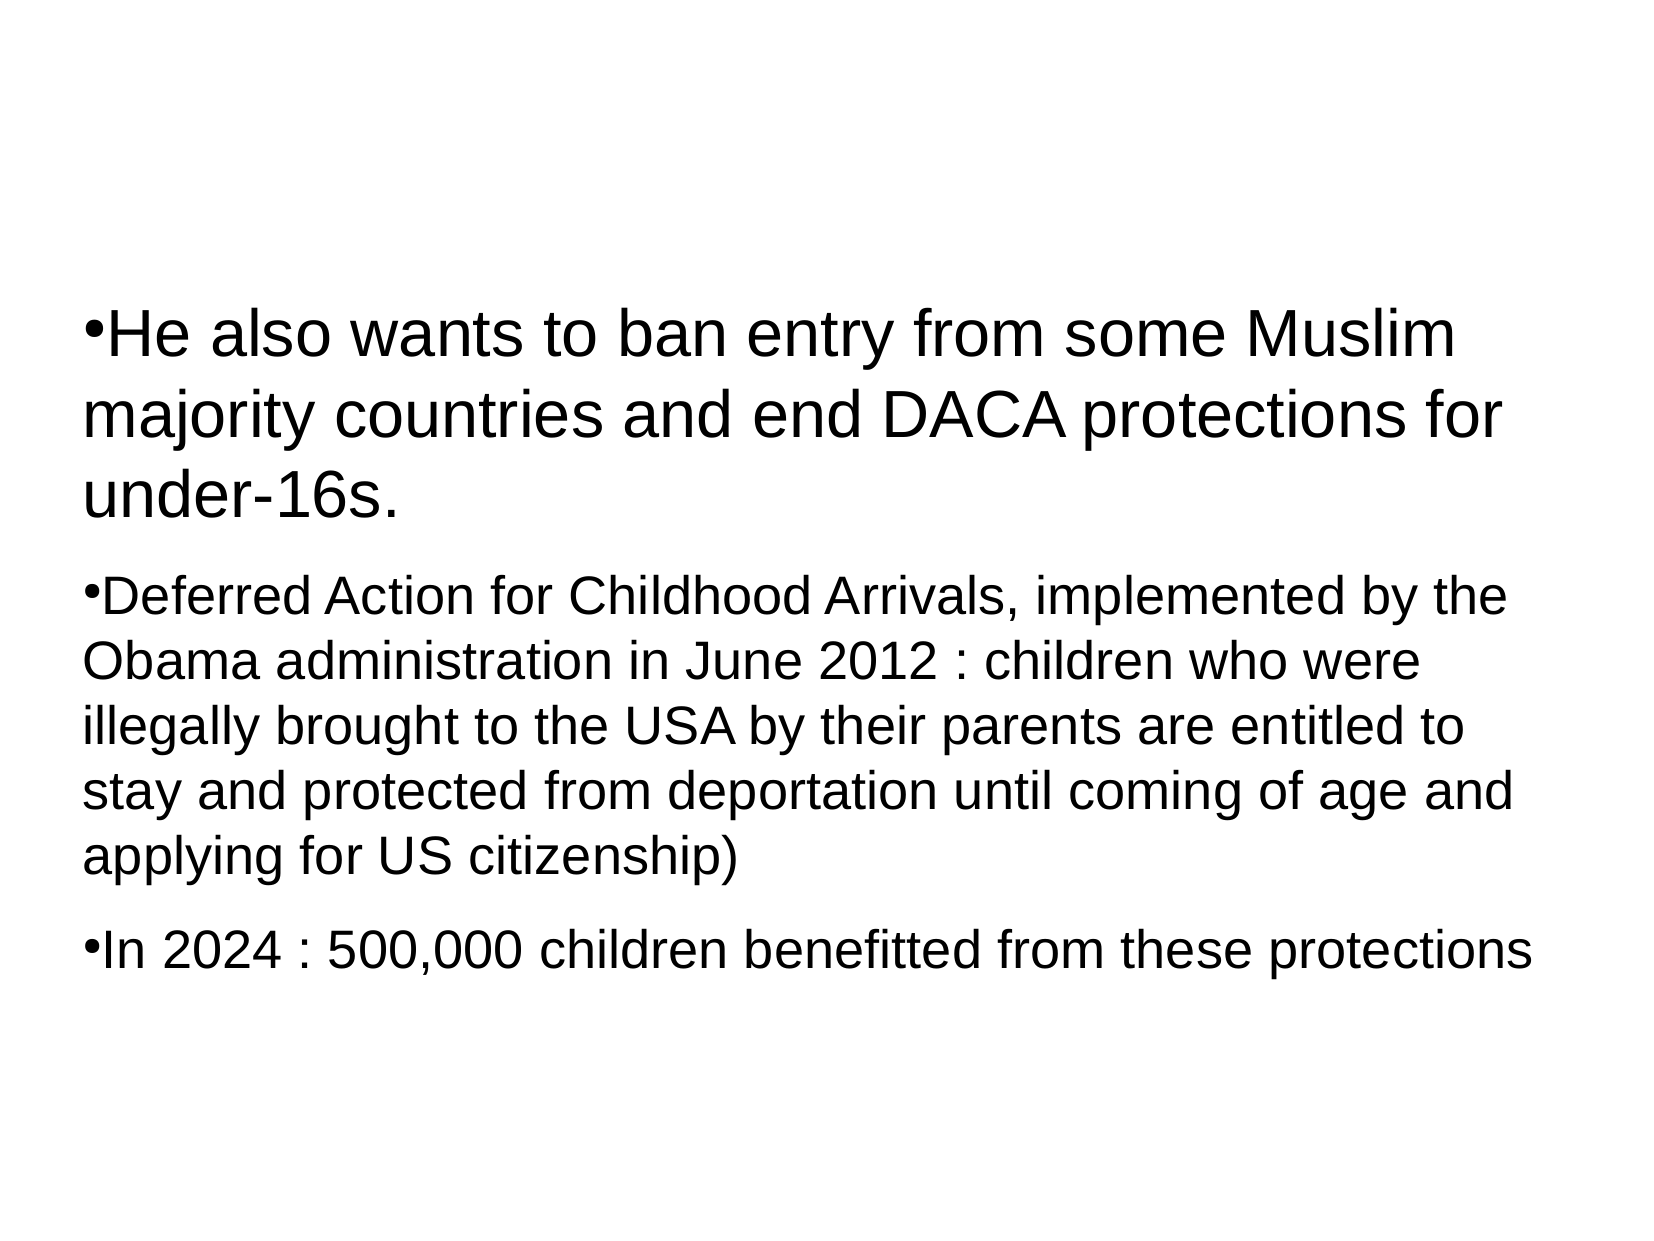

#
He also wants to ban entry from some Muslim majority countries and end DACA protections for under-16s.
Deferred Action for Childhood Arrivals, implemented by the Obama administration in June 2012 : children who were illegally brought to the USA by their parents are entitled to stay and protected from deportation until coming of age and applying for US citizenship)
In 2024 : 500,000 children benefitted from these protections